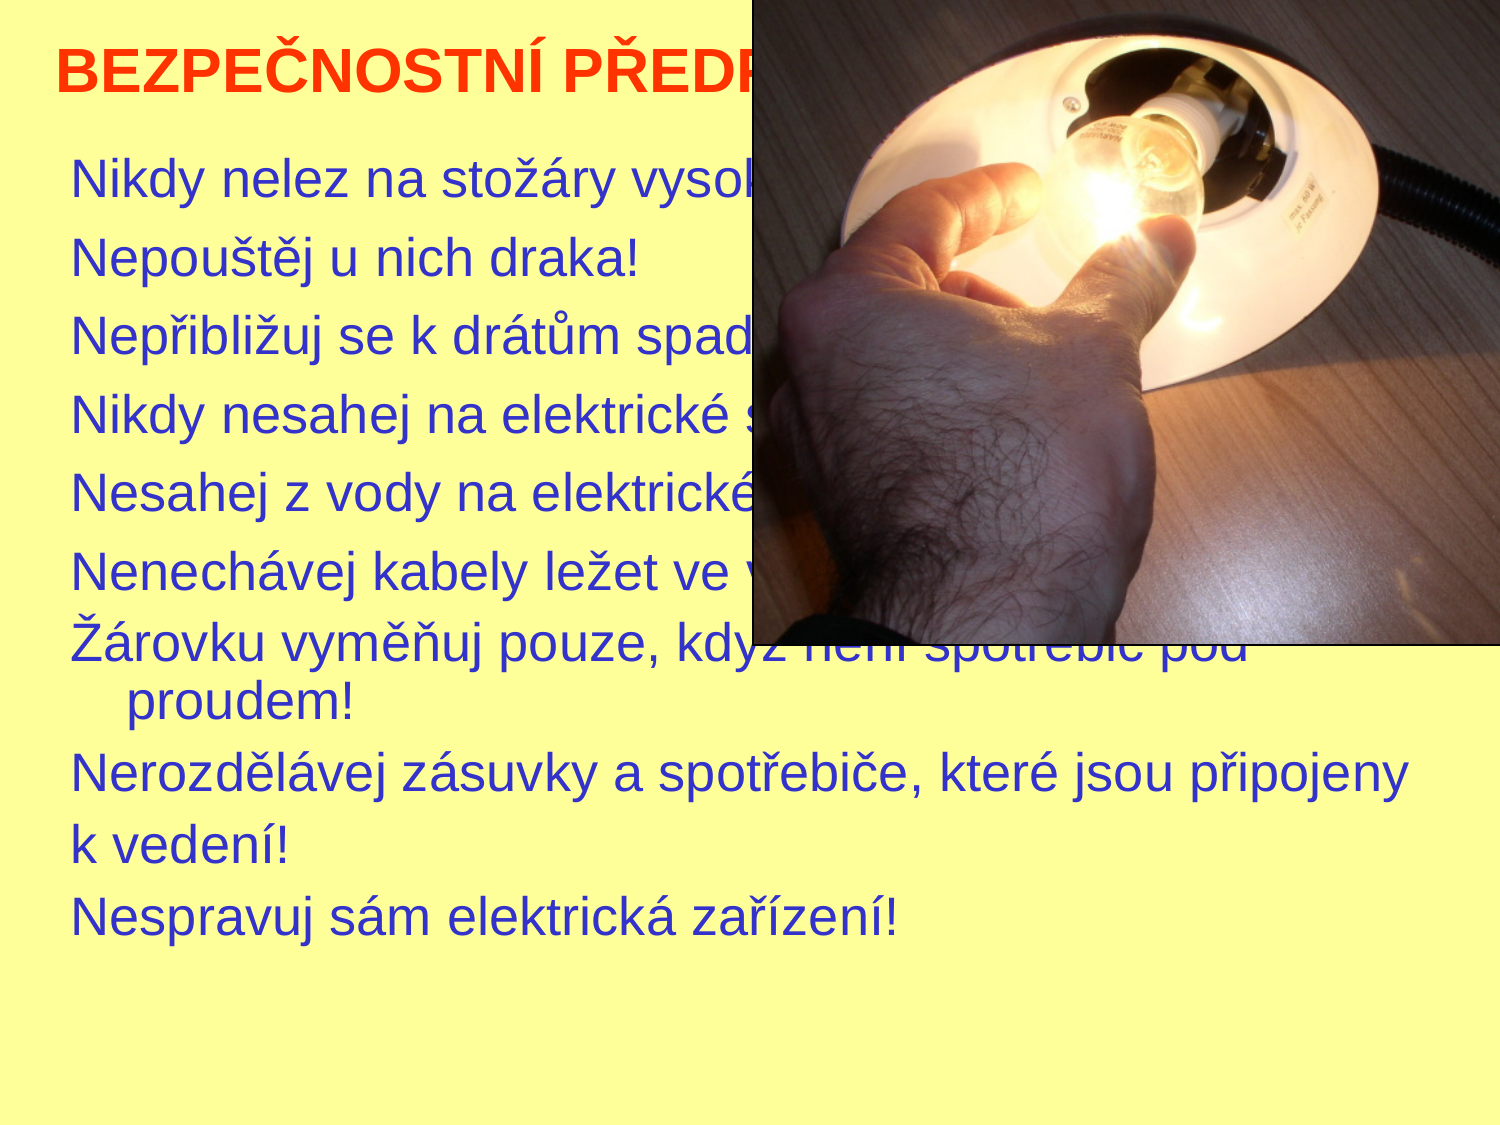

BEZPEČNOSTNÍ PŘEDPISY A ZÁSADY
Nikdy nelez na stožáry vysokého napětí!
Nepouštěj u nich draka!
Nepřibližuj se k drátům spadlým na zem!
Nikdy nesahej na elektrické spotřebiče, když jsi ve vodě!
Nesahej z vody na elektrické šňůry a zástrčky!
Nenechávej kabely ležet ve vlhku!
Žárovku vyměňuj pouze, když není spotřebič pod proudem!
Nerozdělávej zásuvky a spotřebiče, které jsou připojeny
k vedení!
Nespravuj sám elektrická zařízení!